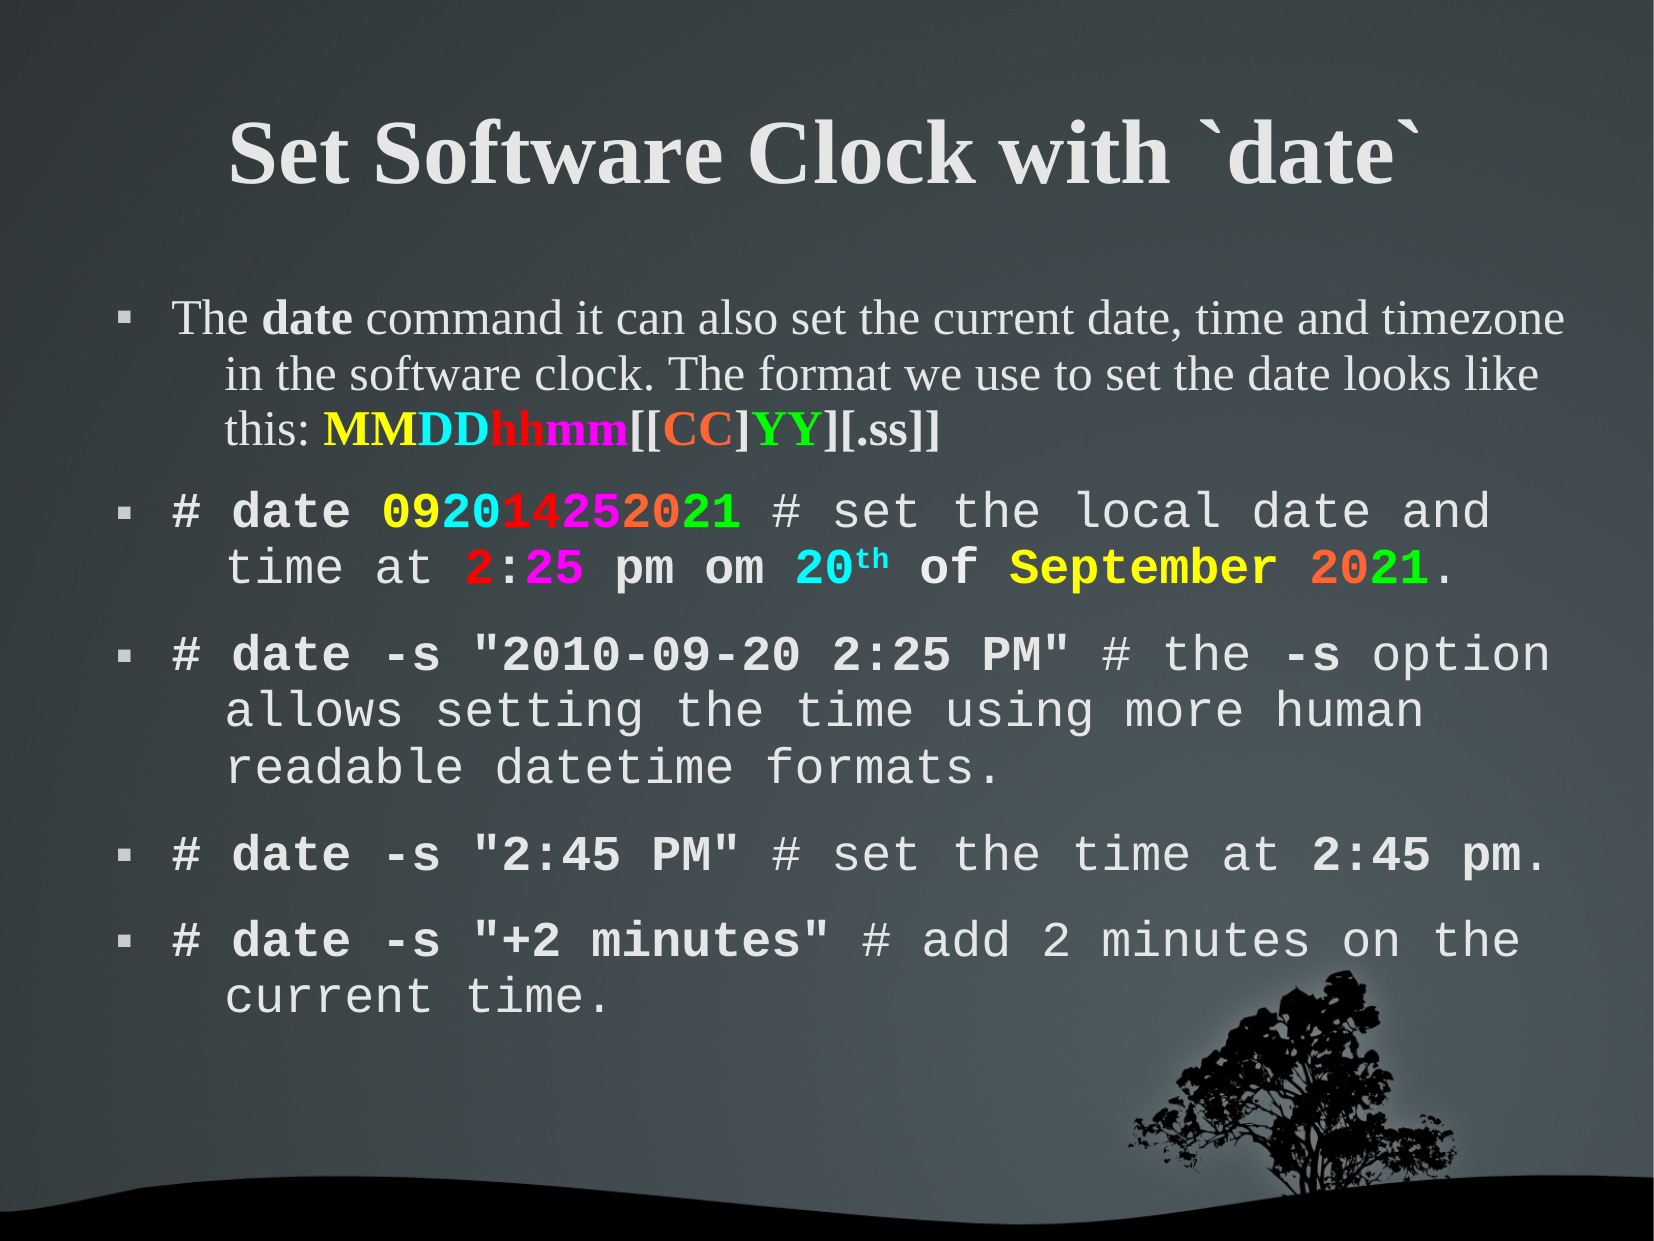

# Set Software Clock with `date`
The date command it can also set the current date, time and timezone in the software clock. The format we use to set the date looks like this: MMDDhhmm[[CC]YY][.ss]]
# date 092014252021 # set the local date and time at 2:25 pm om 20th of September 2021.
# date -s "2010-09-20 2:25 PM" # the -s option allows setting the time using more human readable datetime formats.
# date -s "2:45 PM" # set the time at 2:45 pm.
# date -s "+2 minutes" # add 2 minutes on the current time.